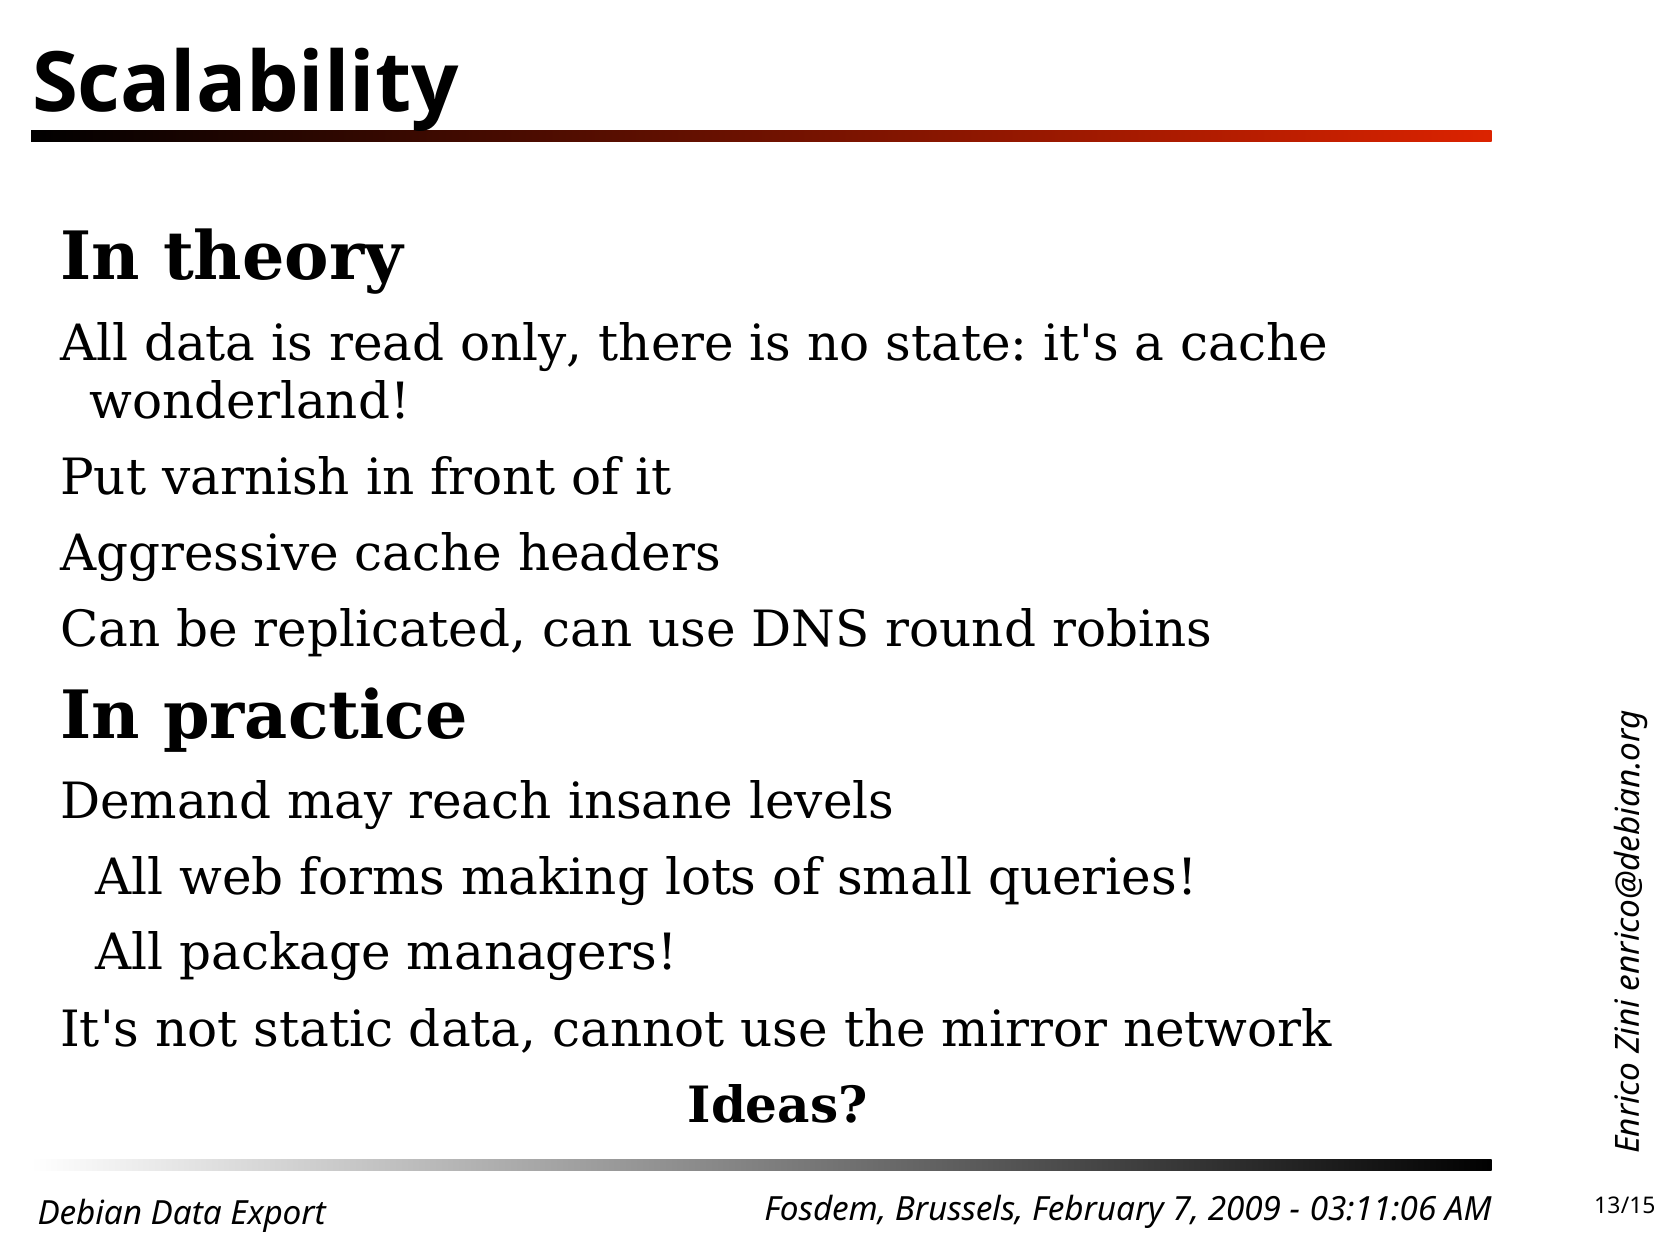

Scalability
In theory
All data is read only, there is no state: it's a cache wonderland!
Put varnish in front of it
Aggressive cache headers
Can be replicated, can use DNS round robins
In practice
Demand may reach insane levels
All web forms making lots of small queries!
All package managers!
It's not static data, cannot use the mirror network
Ideas?